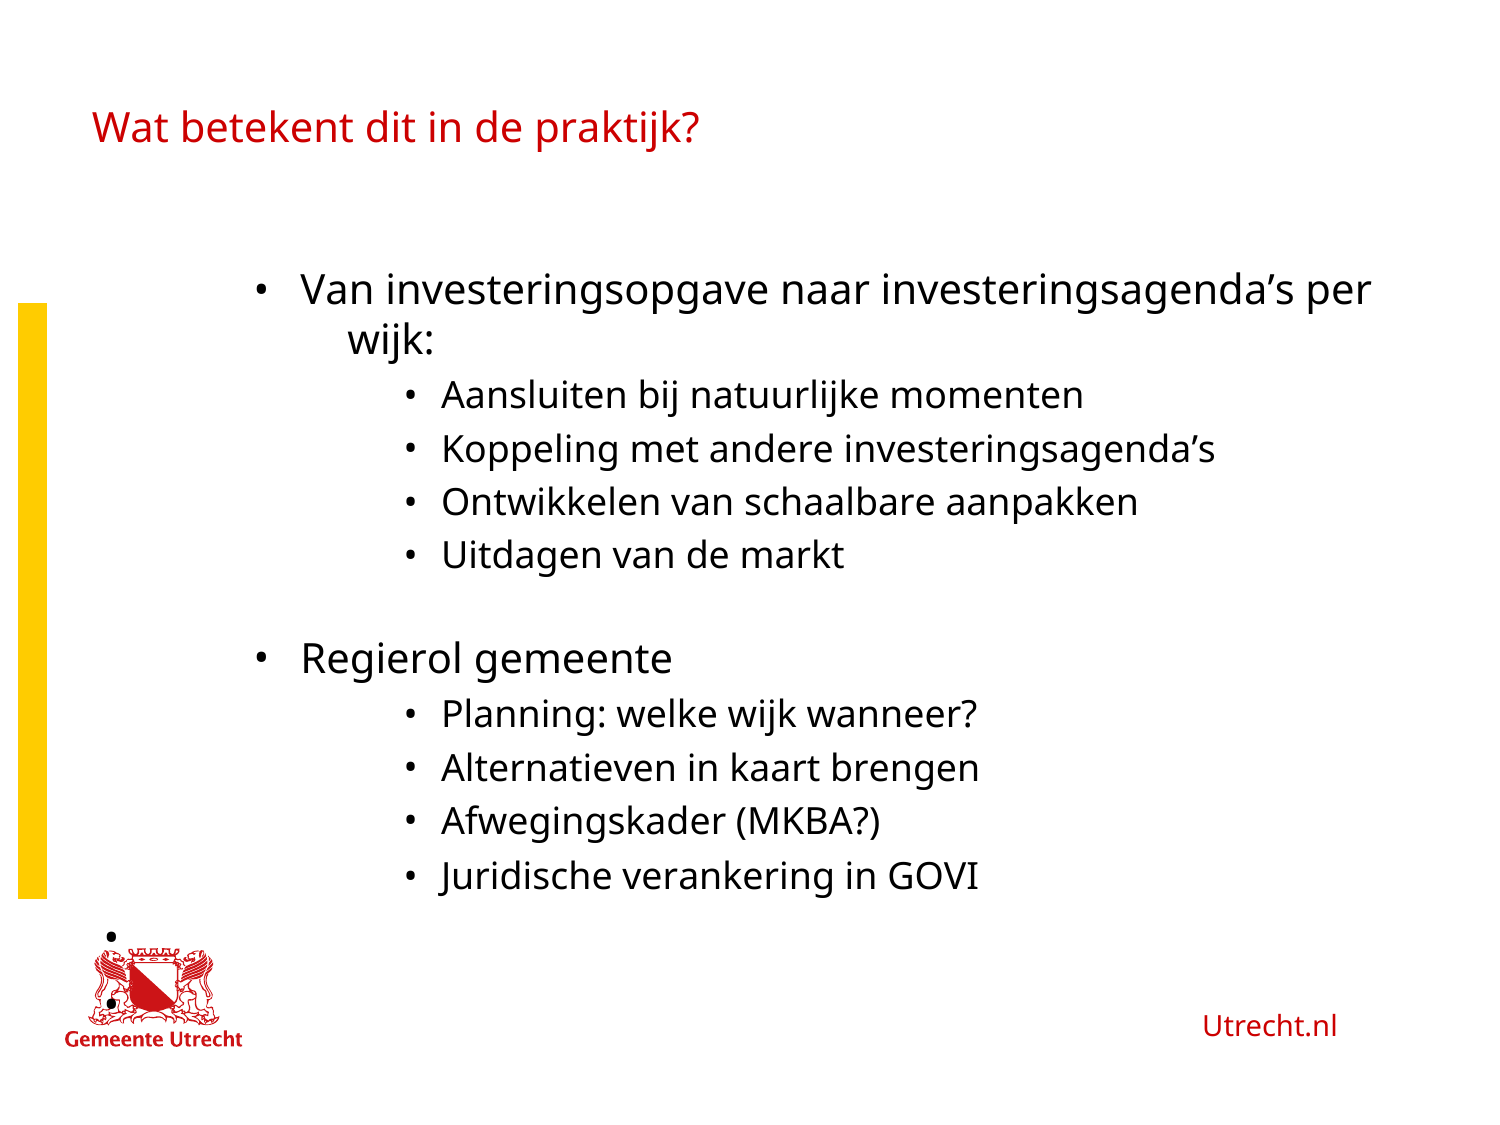

# Wat betekent dit in de praktijk?
Van investeringsopgave naar investeringsagenda’s per wijk:
Aansluiten bij natuurlijke momenten
Koppeling met andere investeringsagenda’s
Ontwikkelen van schaalbare aanpakken
Uitdagen van de markt
Regierol gemeente
Planning: welke wijk wanneer?
Alternatieven in kaart brengen
Afwegingskader (MKBA?)
Juridische verankering in GOVI